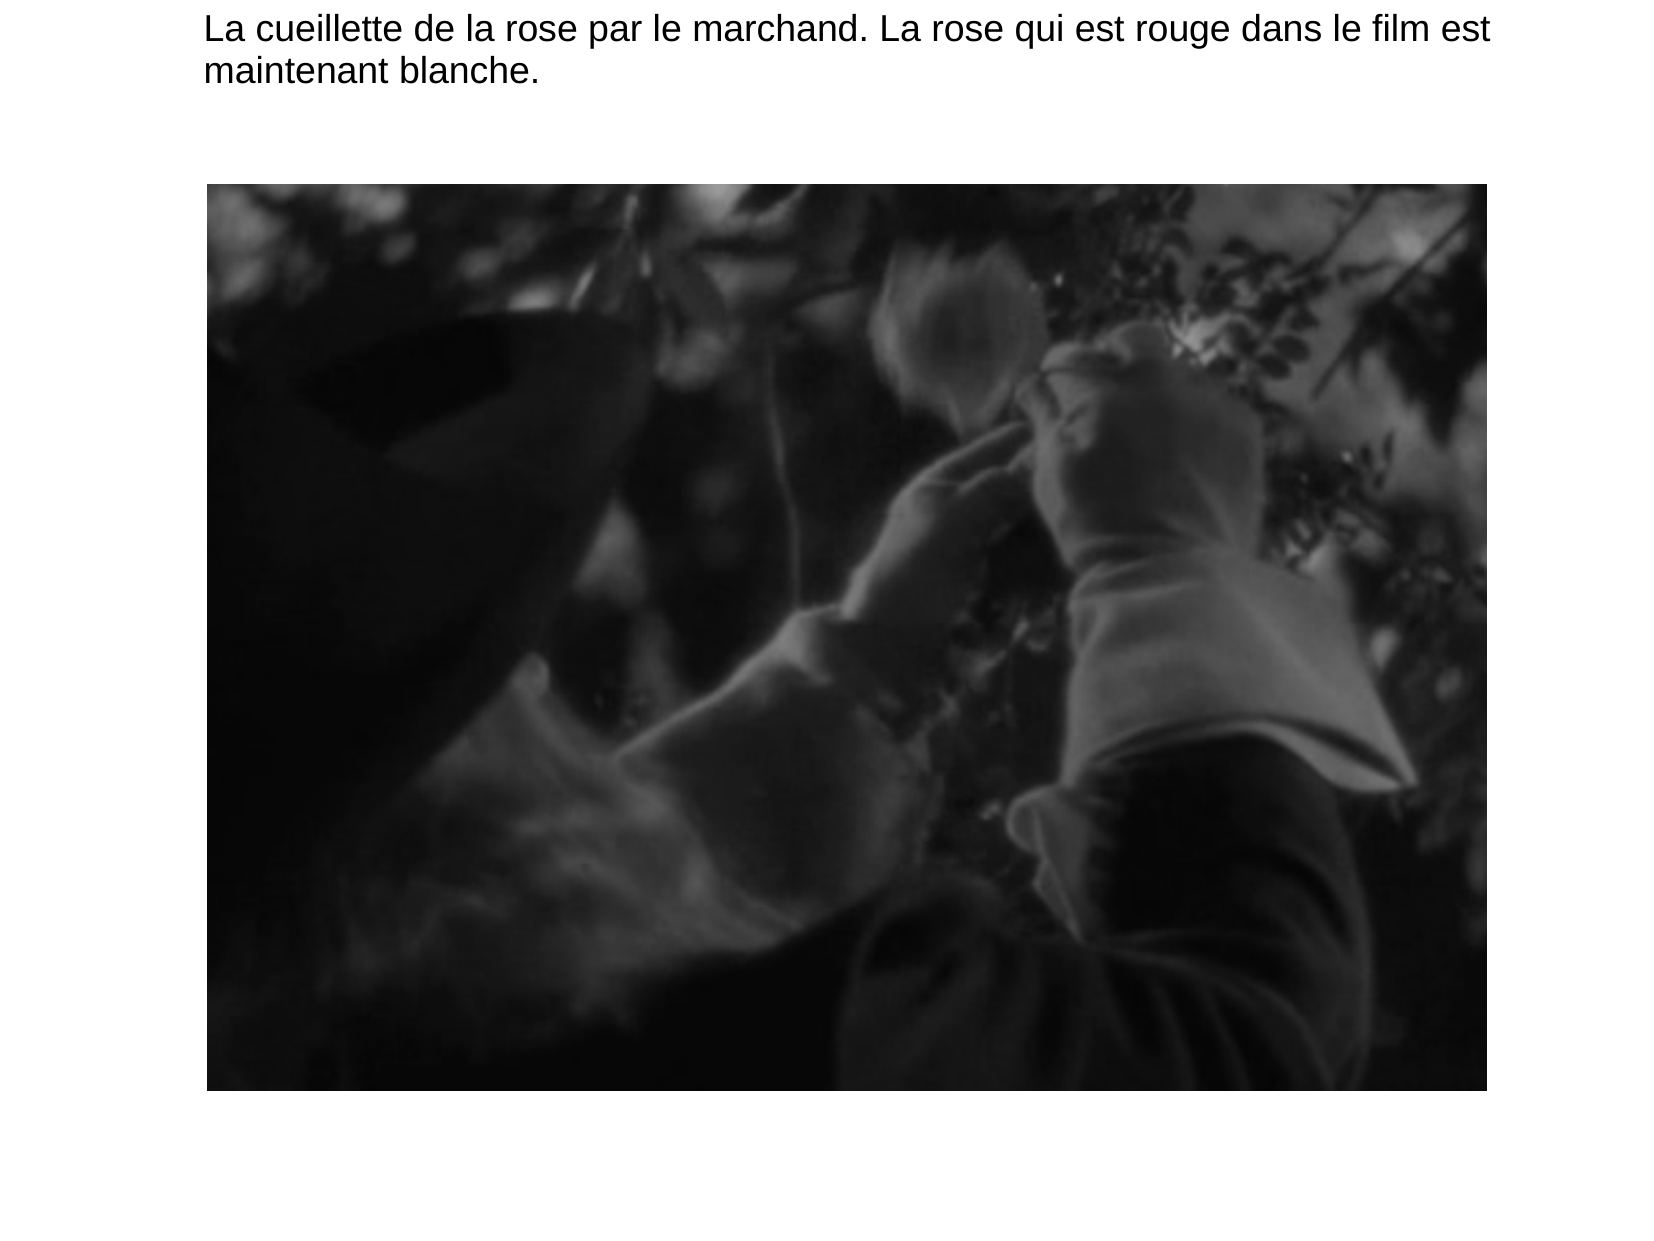

La cueillette de la rose par le marchand. La rose qui est rouge dans le film est maintenant blanche.